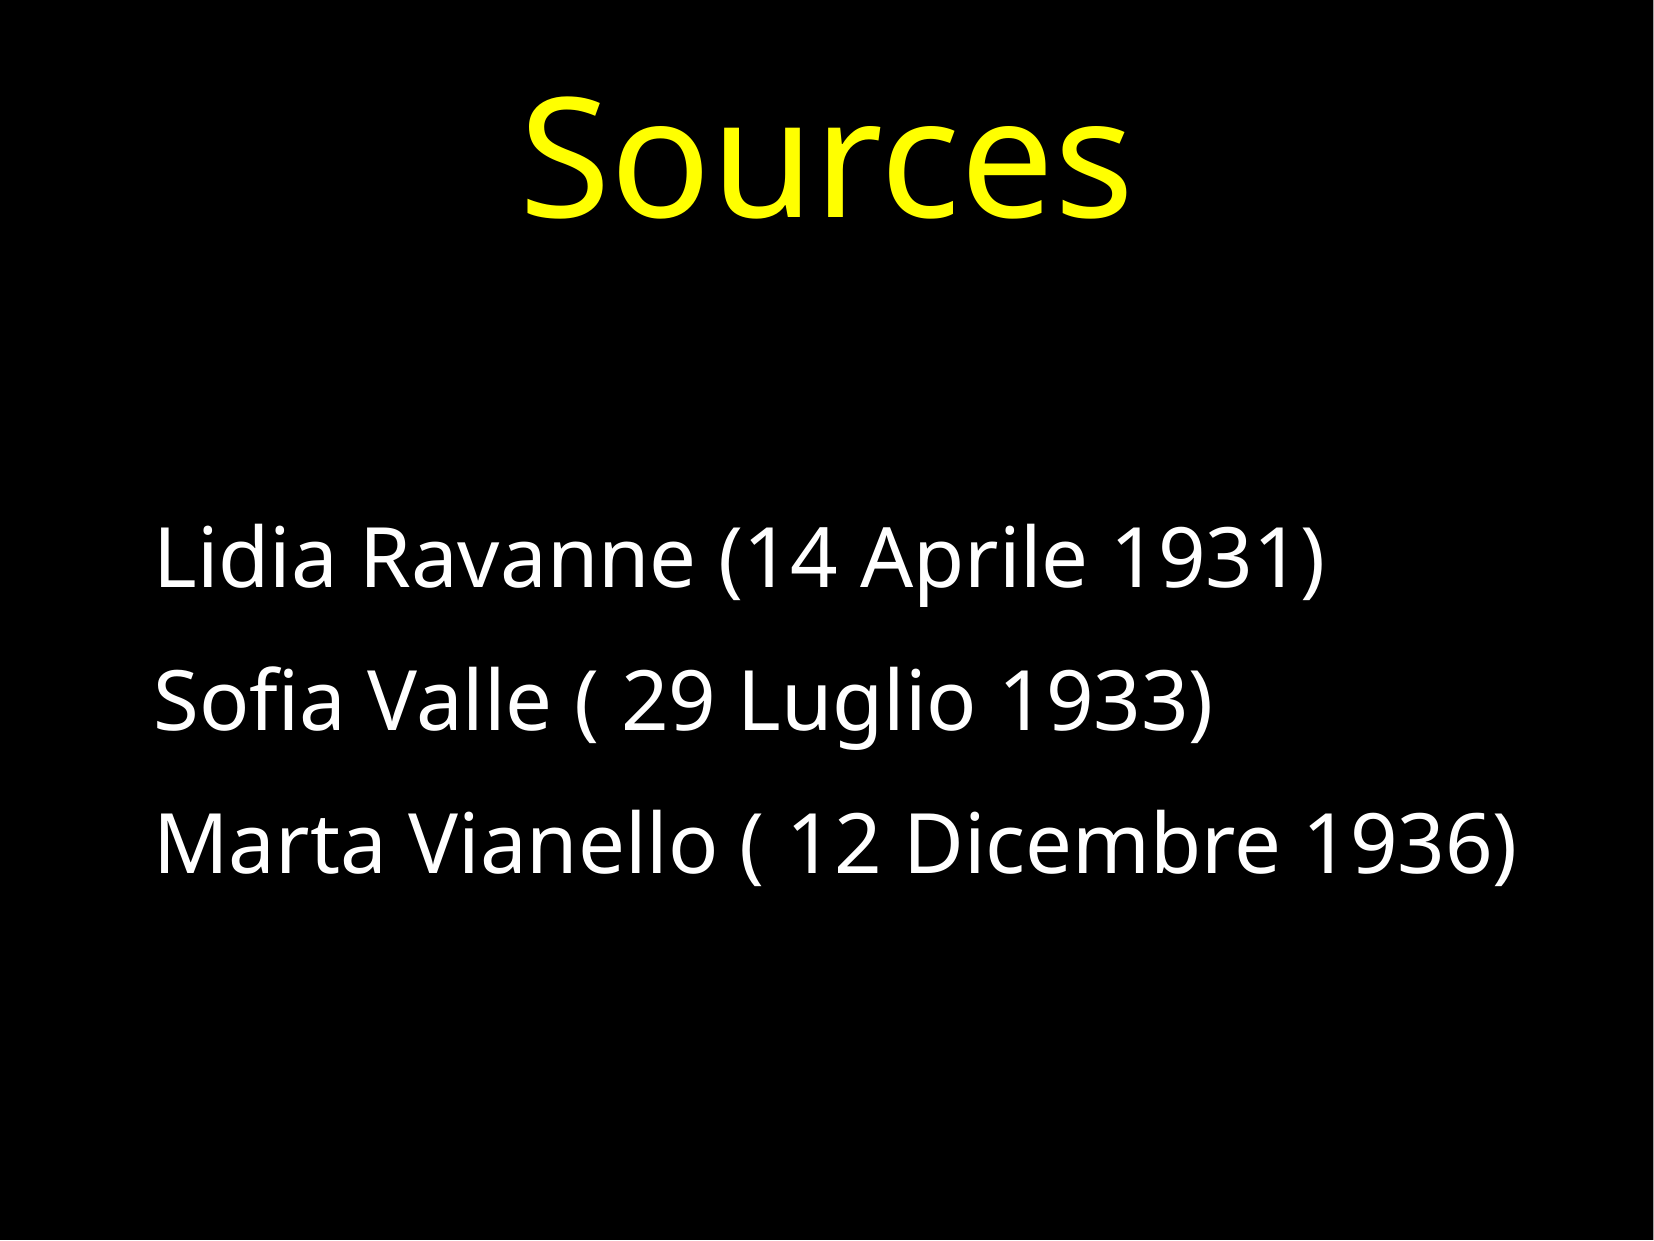

# Sources
Lidia Ravanne (14 Aprile 1931)
Sofia Valle ( 29 Luglio 1933)
Marta Vianello ( 12 Dicembre 1936)